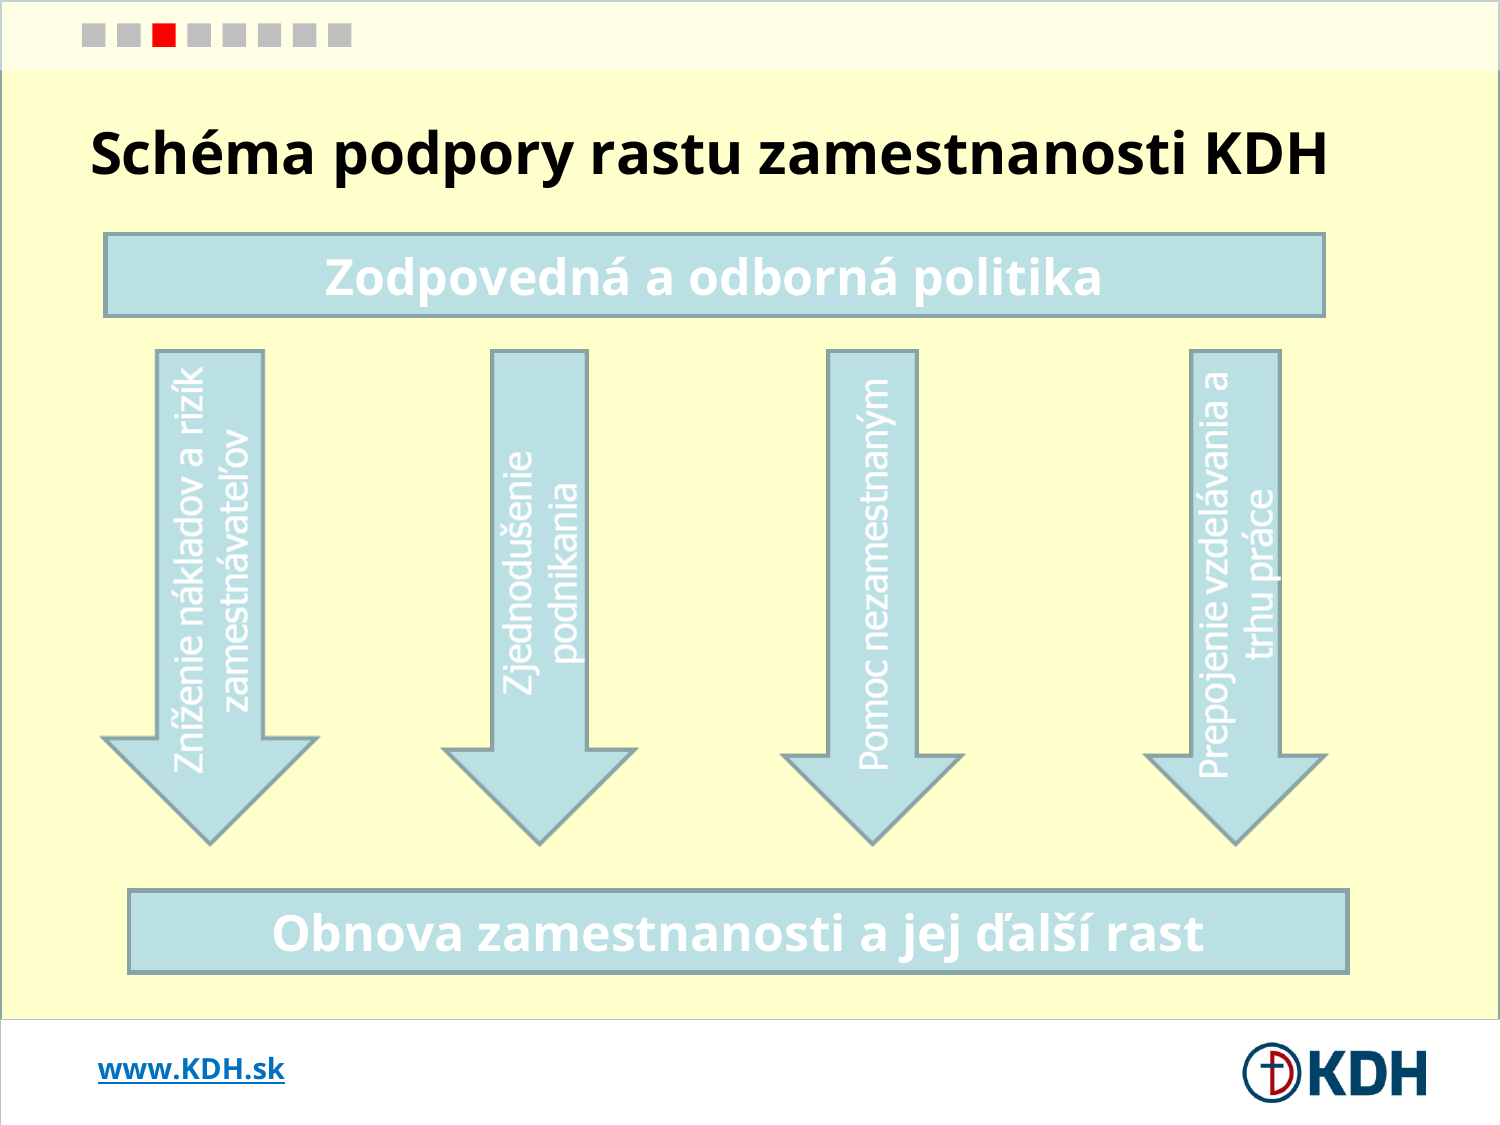

# Schéma podpory rastu zamestnanosti KDH
Zodpovedná a odborná politika
Obnova zamestnanosti a jej ďalší rast